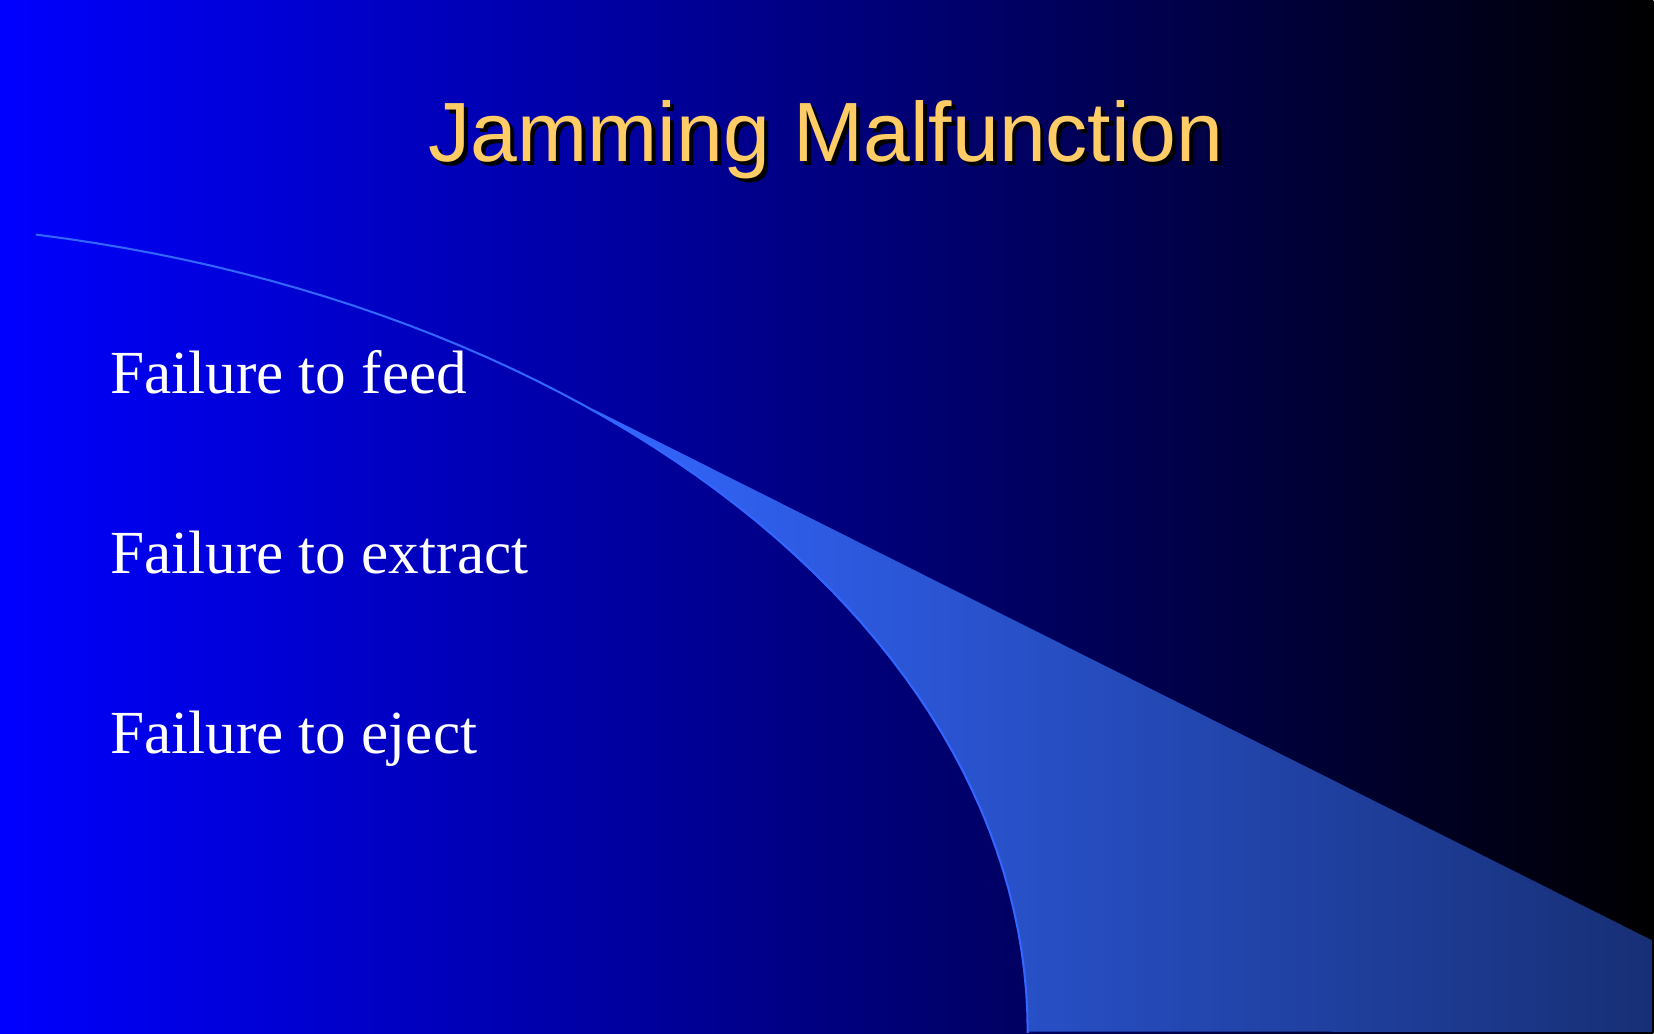

# Jamming Malfunction
 Failure to feed
 Failure to extract
 Failure to eject